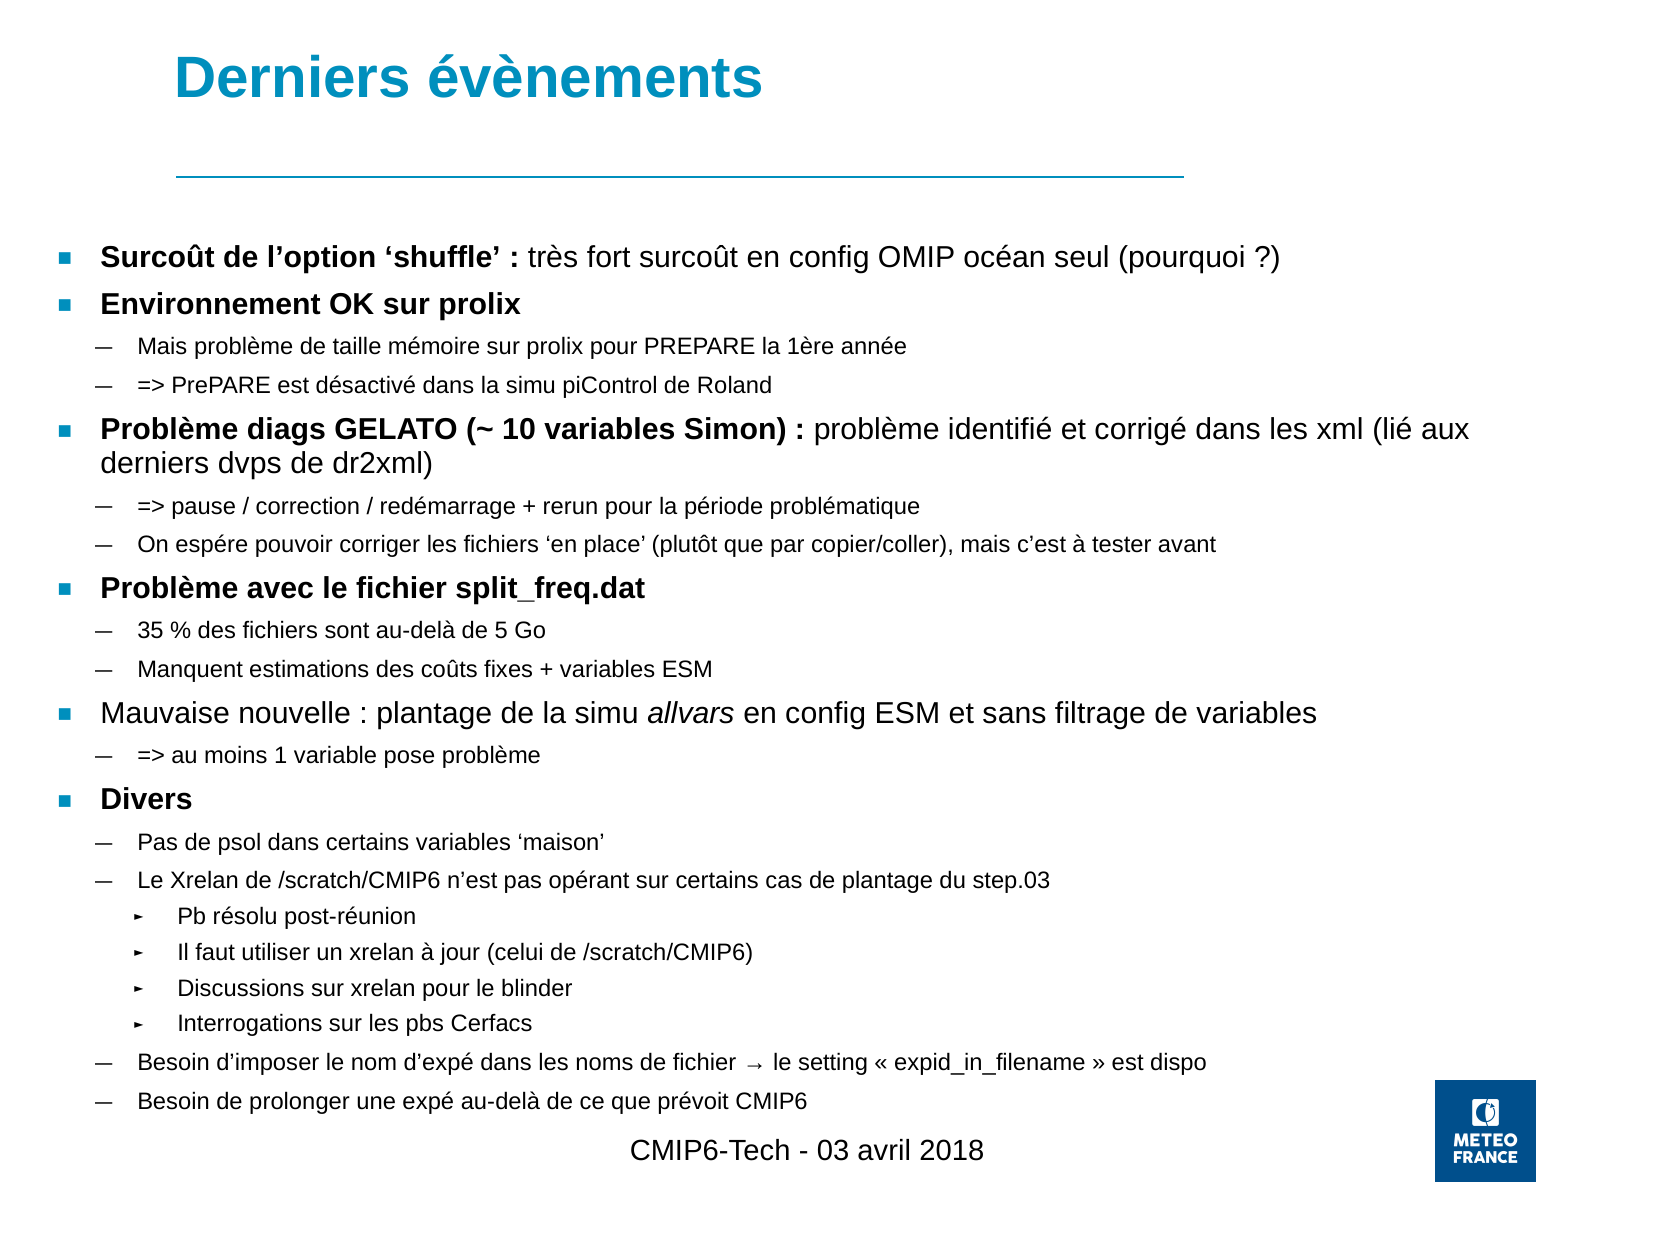

# Derniers évènements
Surcoût de l’option ‘shuffle’ : très fort surcoût en config OMIP océan seul (pourquoi ?)
Environnement OK sur prolix
Mais problème de taille mémoire sur prolix pour PREPARE la 1ère année
=> PrePARE est désactivé dans la simu piControl de Roland
Problème diags GELATO (~ 10 variables Simon) : problème identifié et corrigé dans les xml (lié aux derniers dvps de dr2xml)
=> pause / correction / redémarrage + rerun pour la période problématique
On espére pouvoir corriger les fichiers ‘en place’ (plutôt que par copier/coller), mais c’est à tester avant
Problème avec le fichier split_freq.dat
35 % des fichiers sont au-delà de 5 Go
Manquent estimations des coûts fixes + variables ESM
Mauvaise nouvelle : plantage de la simu allvars en config ESM et sans filtrage de variables
=> au moins 1 variable pose problème
Divers
Pas de psol dans certains variables ‘maison’
Le Xrelan de /scratch/CMIP6 n’est pas opérant sur certains cas de plantage du step.03
Pb résolu post-réunion
Il faut utiliser un xrelan à jour (celui de /scratch/CMIP6)
Discussions sur xrelan pour le blinder
Interrogations sur les pbs Cerfacs
Besoin d’imposer le nom d’expé dans les noms de fichier → le setting « expid_in_filename » est dispo
Besoin de prolonger une expé au-delà de ce que prévoit CMIP6
CMIP6-Tech - 03 avril 2018